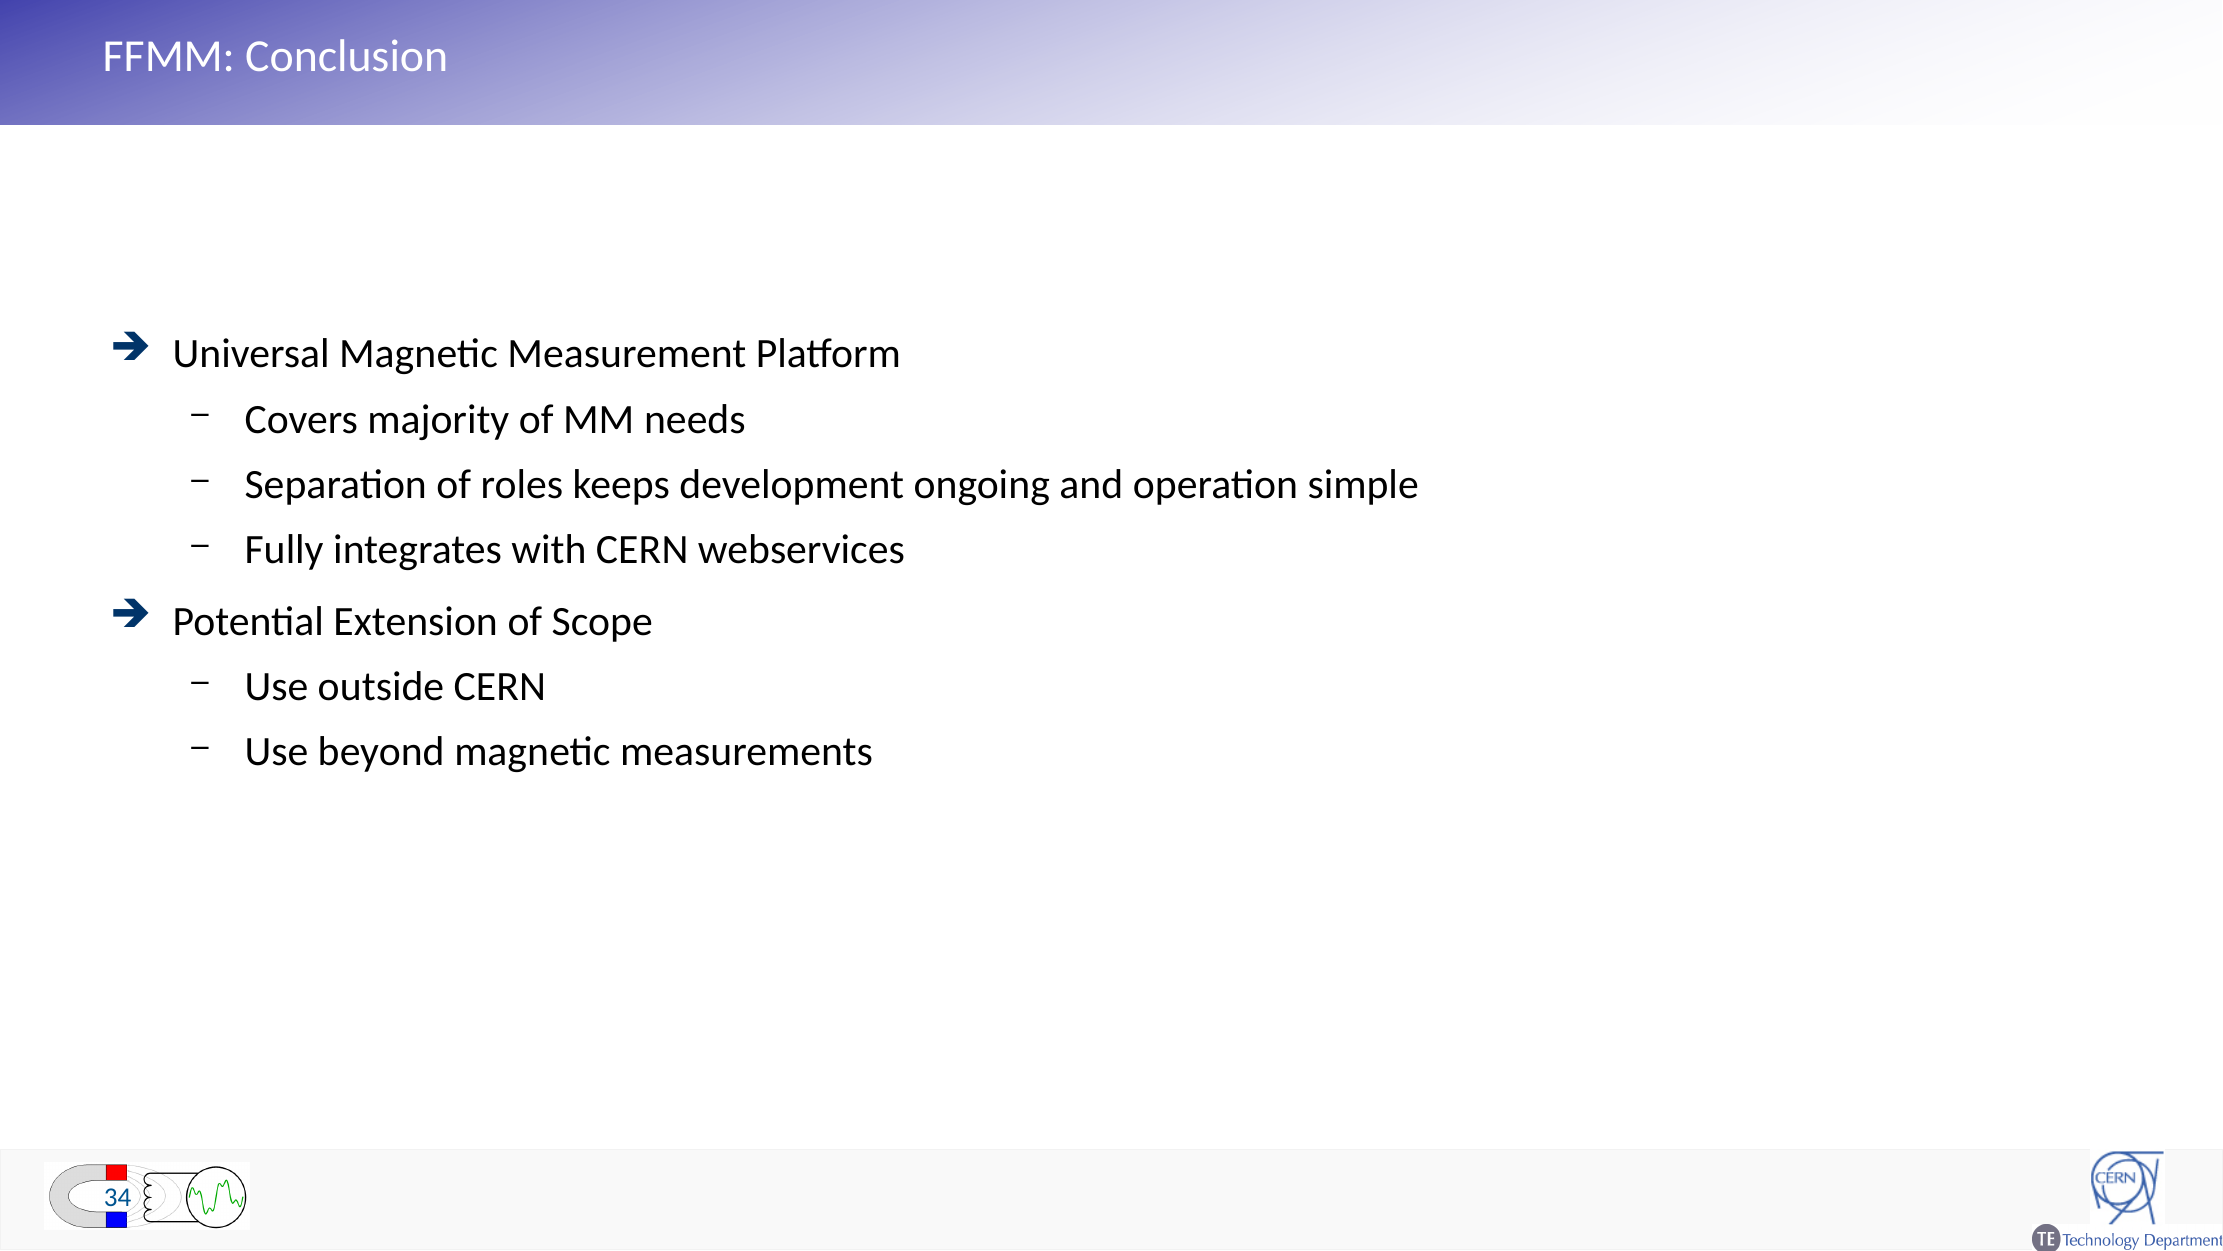

# FFMM: Conclusion
Universal Magnetic Measurement Platform
Covers majority of MM needs
Separation of roles keeps development ongoing and operation simple
Fully integrates with CERN webservices
Potential Extension of Scope
Use outside CERN
Use beyond magnetic measurements